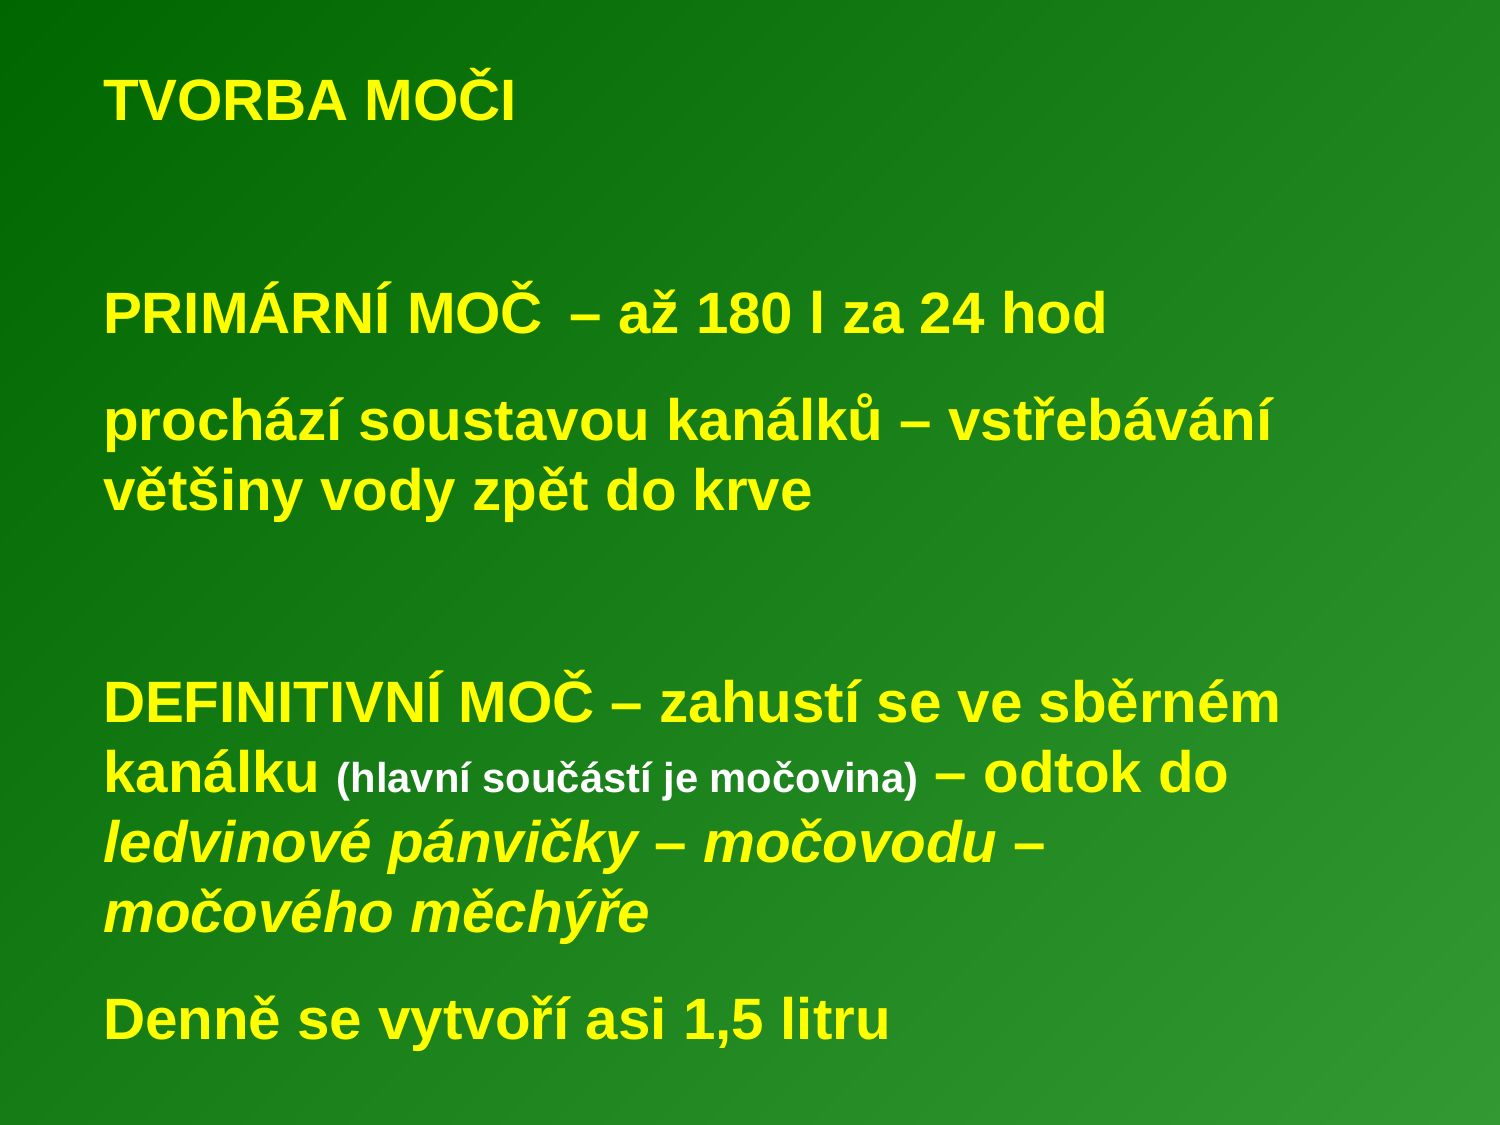

TVORBA MOČI
PRIMÁRNÍ MOČ	 – až 180 l za 24 hod
prochází soustavou kanálků – vstřebávání většiny vody zpět do krve
DEFINITIVNÍ MOČ – zahustí se ve sběrném kanálku (hlavní součástí je močovina) – odtok do ledvinové pánvičky – močovodu – močového měchýře
Denně se vytvoří asi 1,5 litru